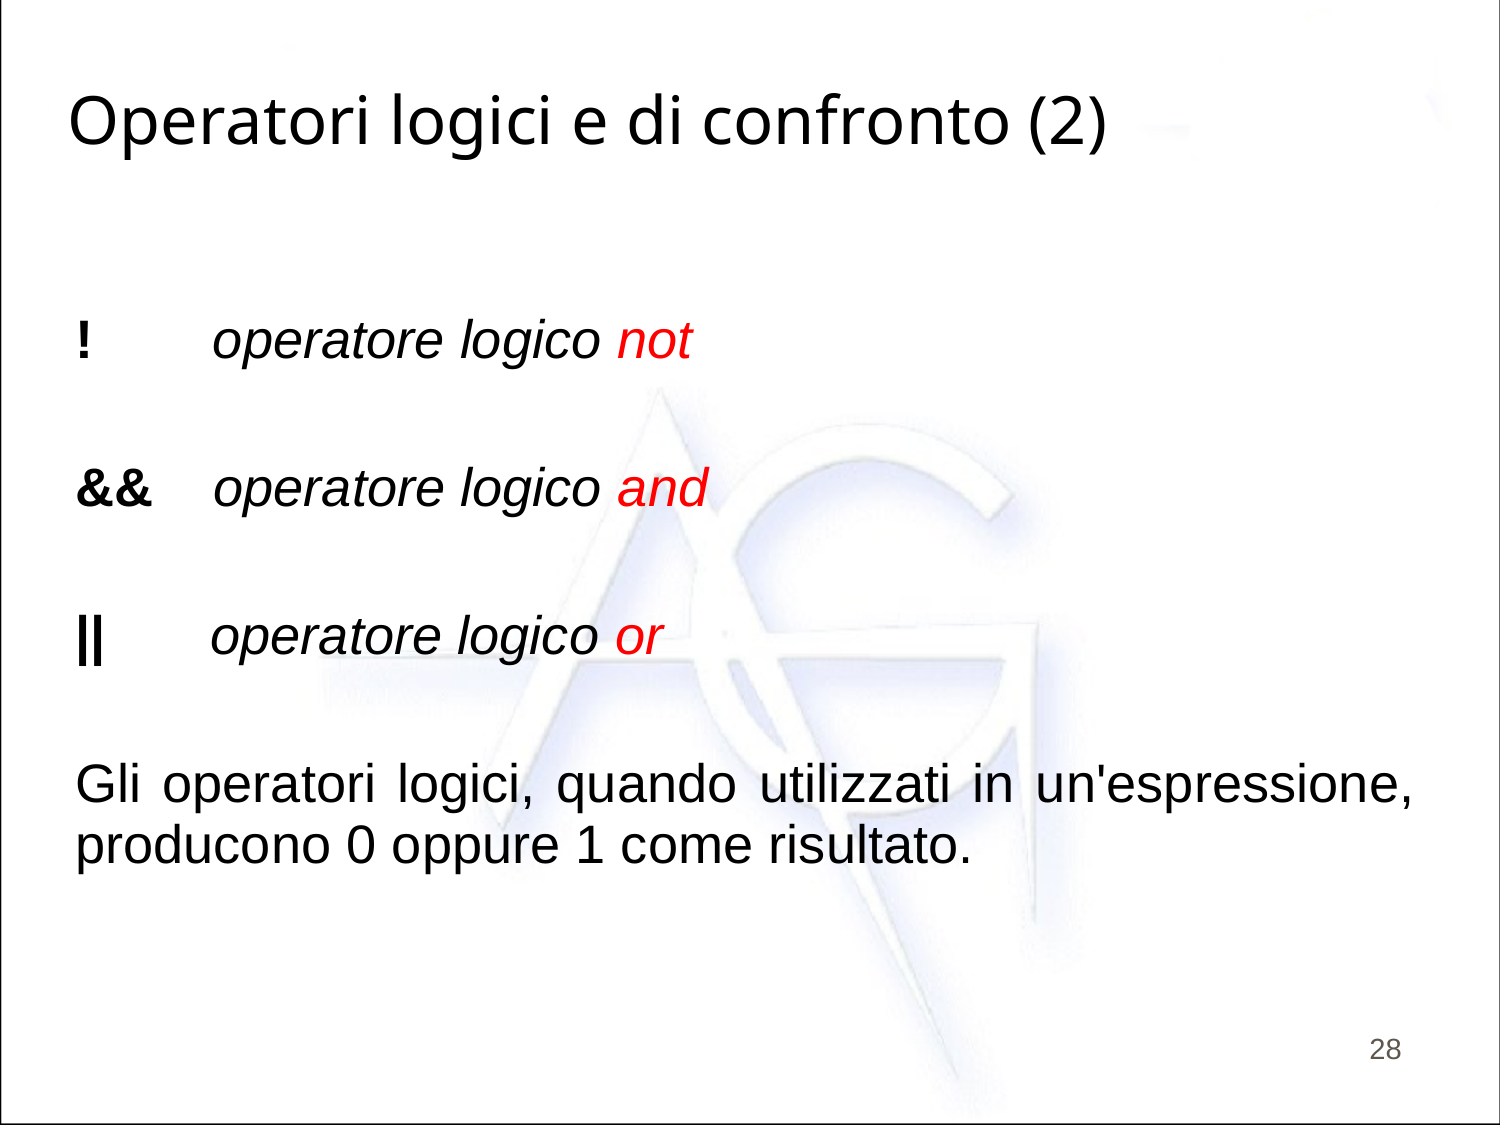

# Operatori logici e di confronto (2)
! operatore logico not
&& operatore logico and
|| operatore logico or
Gli operatori logici, quando utilizzati in un'espressione, producono 0 oppure 1 come risultato.
28